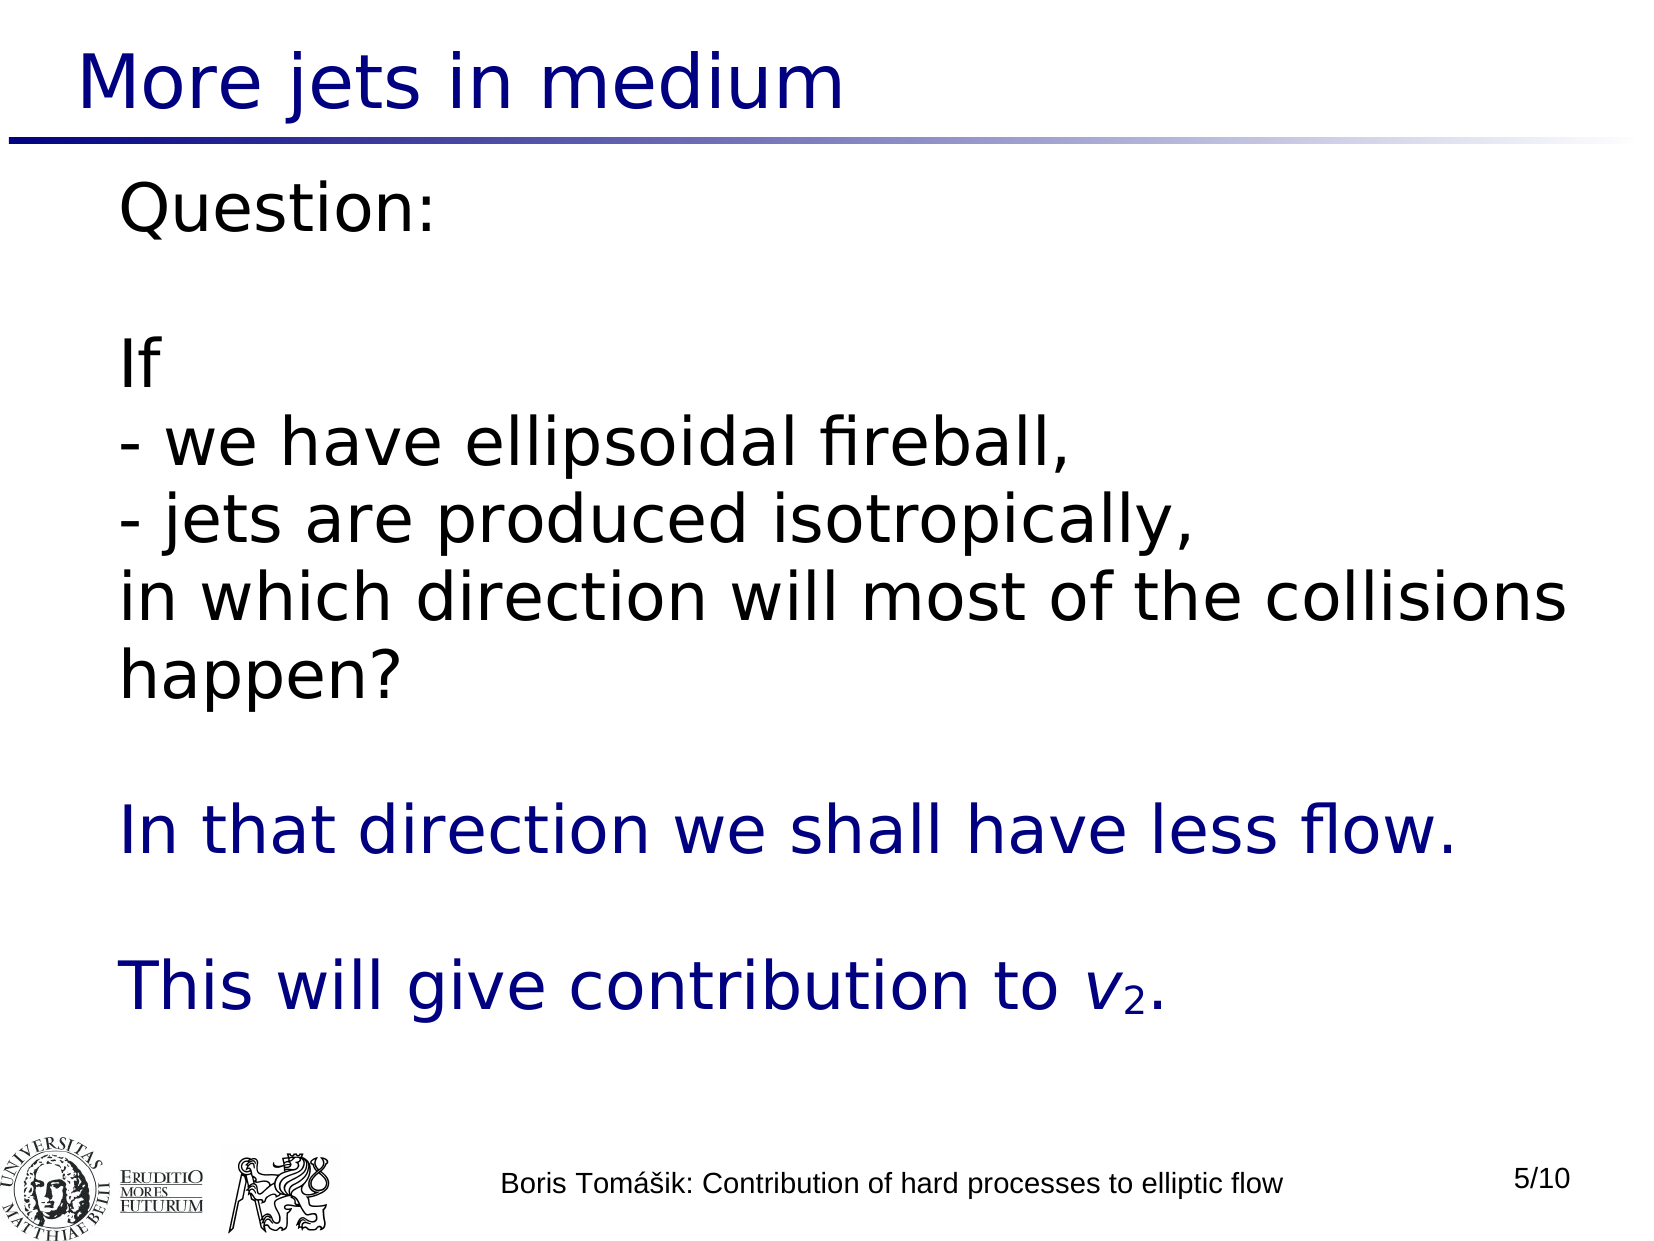

# More jets in medium
Question:
If
- we have ellipsoidal fireball,
- jets are produced isotropically,
in which direction will most of the collisions
happen?
In that direction we shall have less flow.
This will give contribution to v2.
5